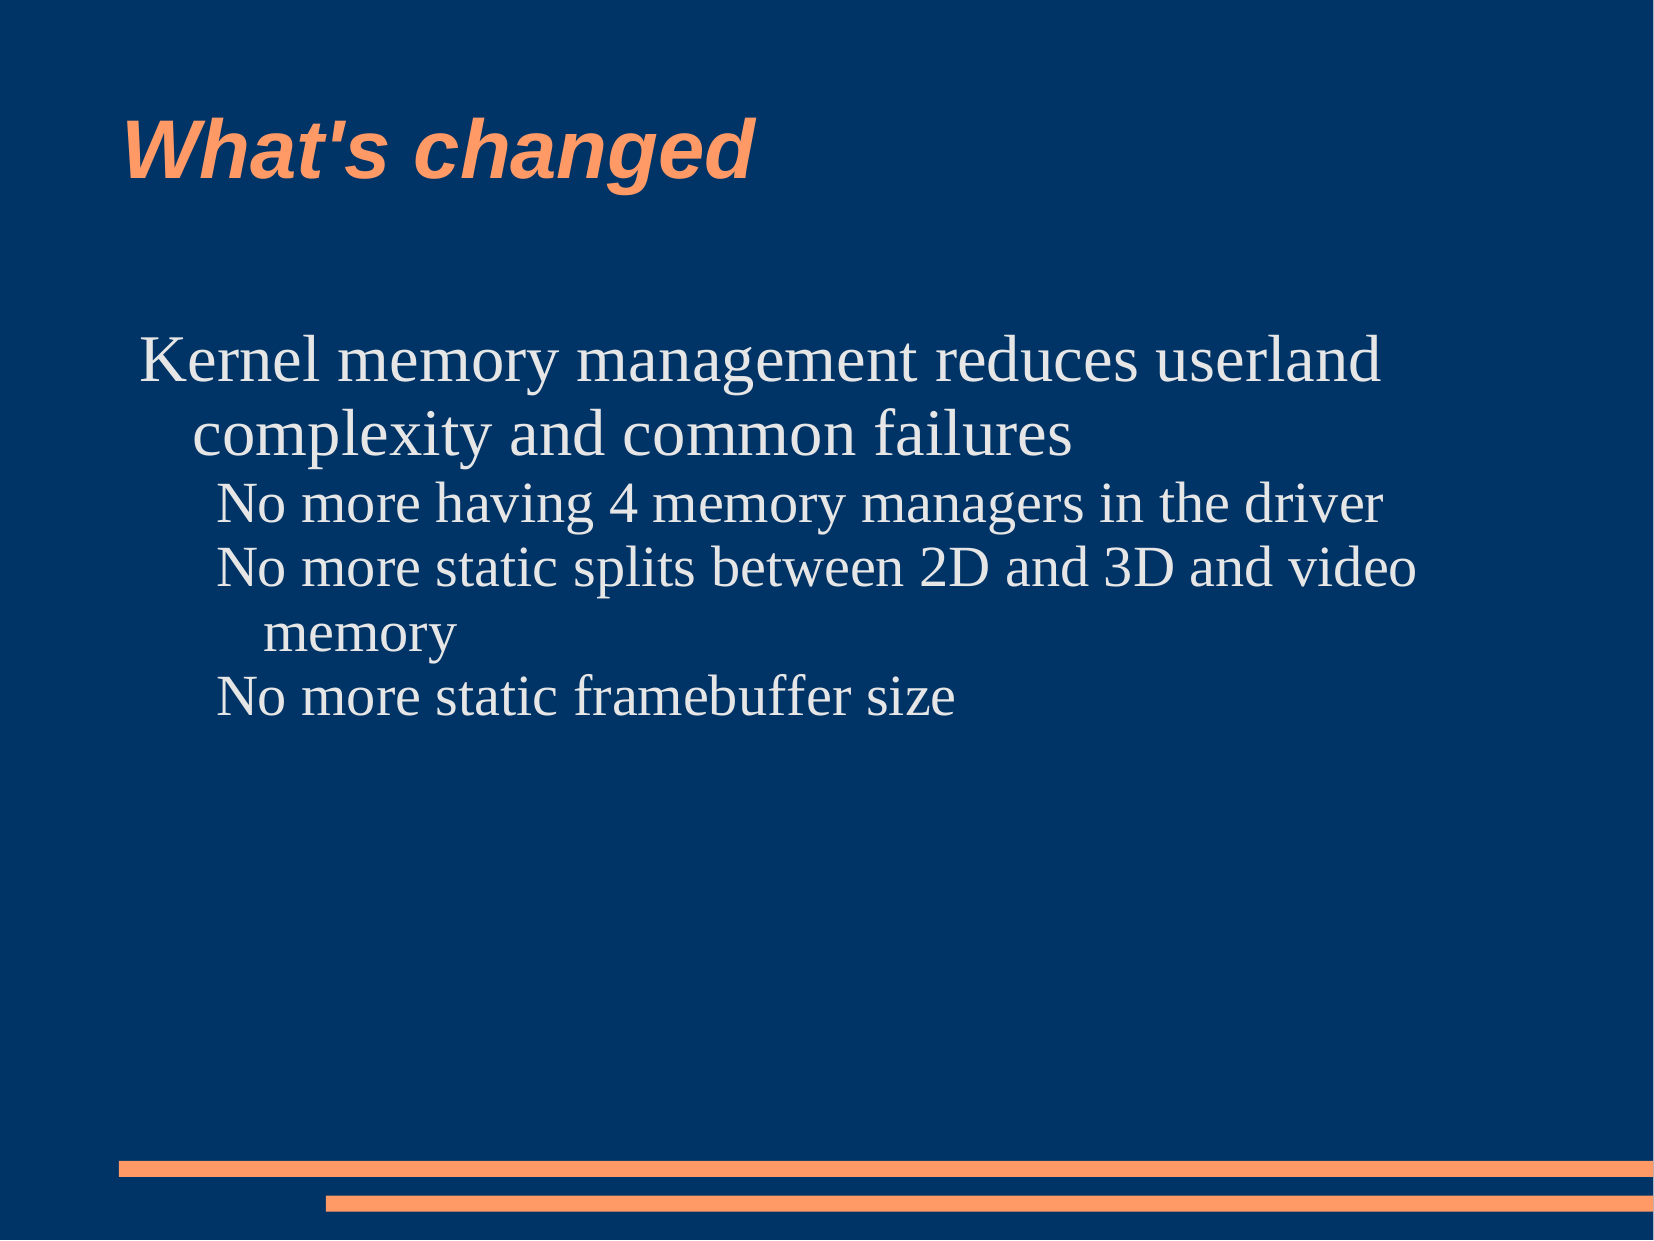

# What's changed
Kernel memory management reduces userland complexity and common failures
No more having 4 memory managers in the driver
No more static splits between 2D and 3D and video memory
No more static framebuffer size